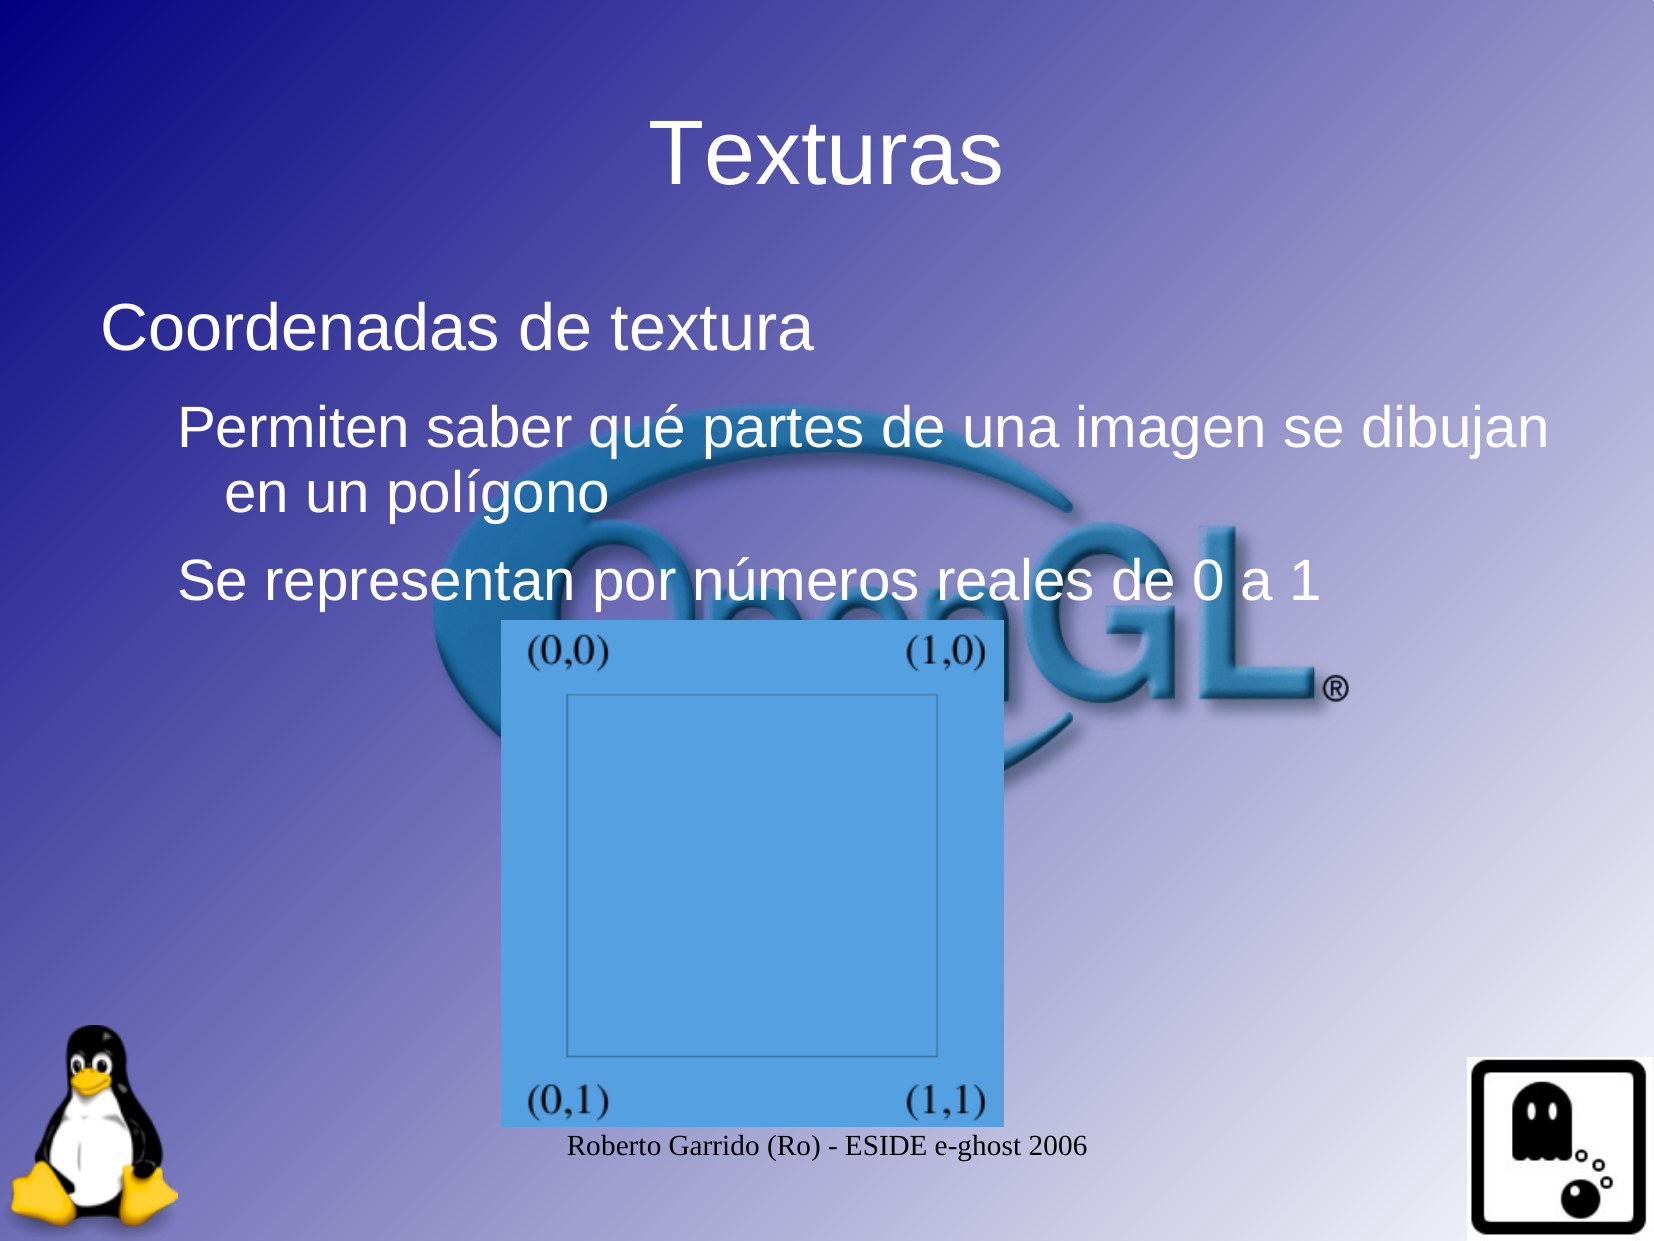

# Texturas
Coordenadas de textura
Permiten saber qué partes de una imagen se dibujan en un polígono
Se representan por números reales de 0 a 1
Roberto Garrido (Ro) - ESIDE e-ghost 2006